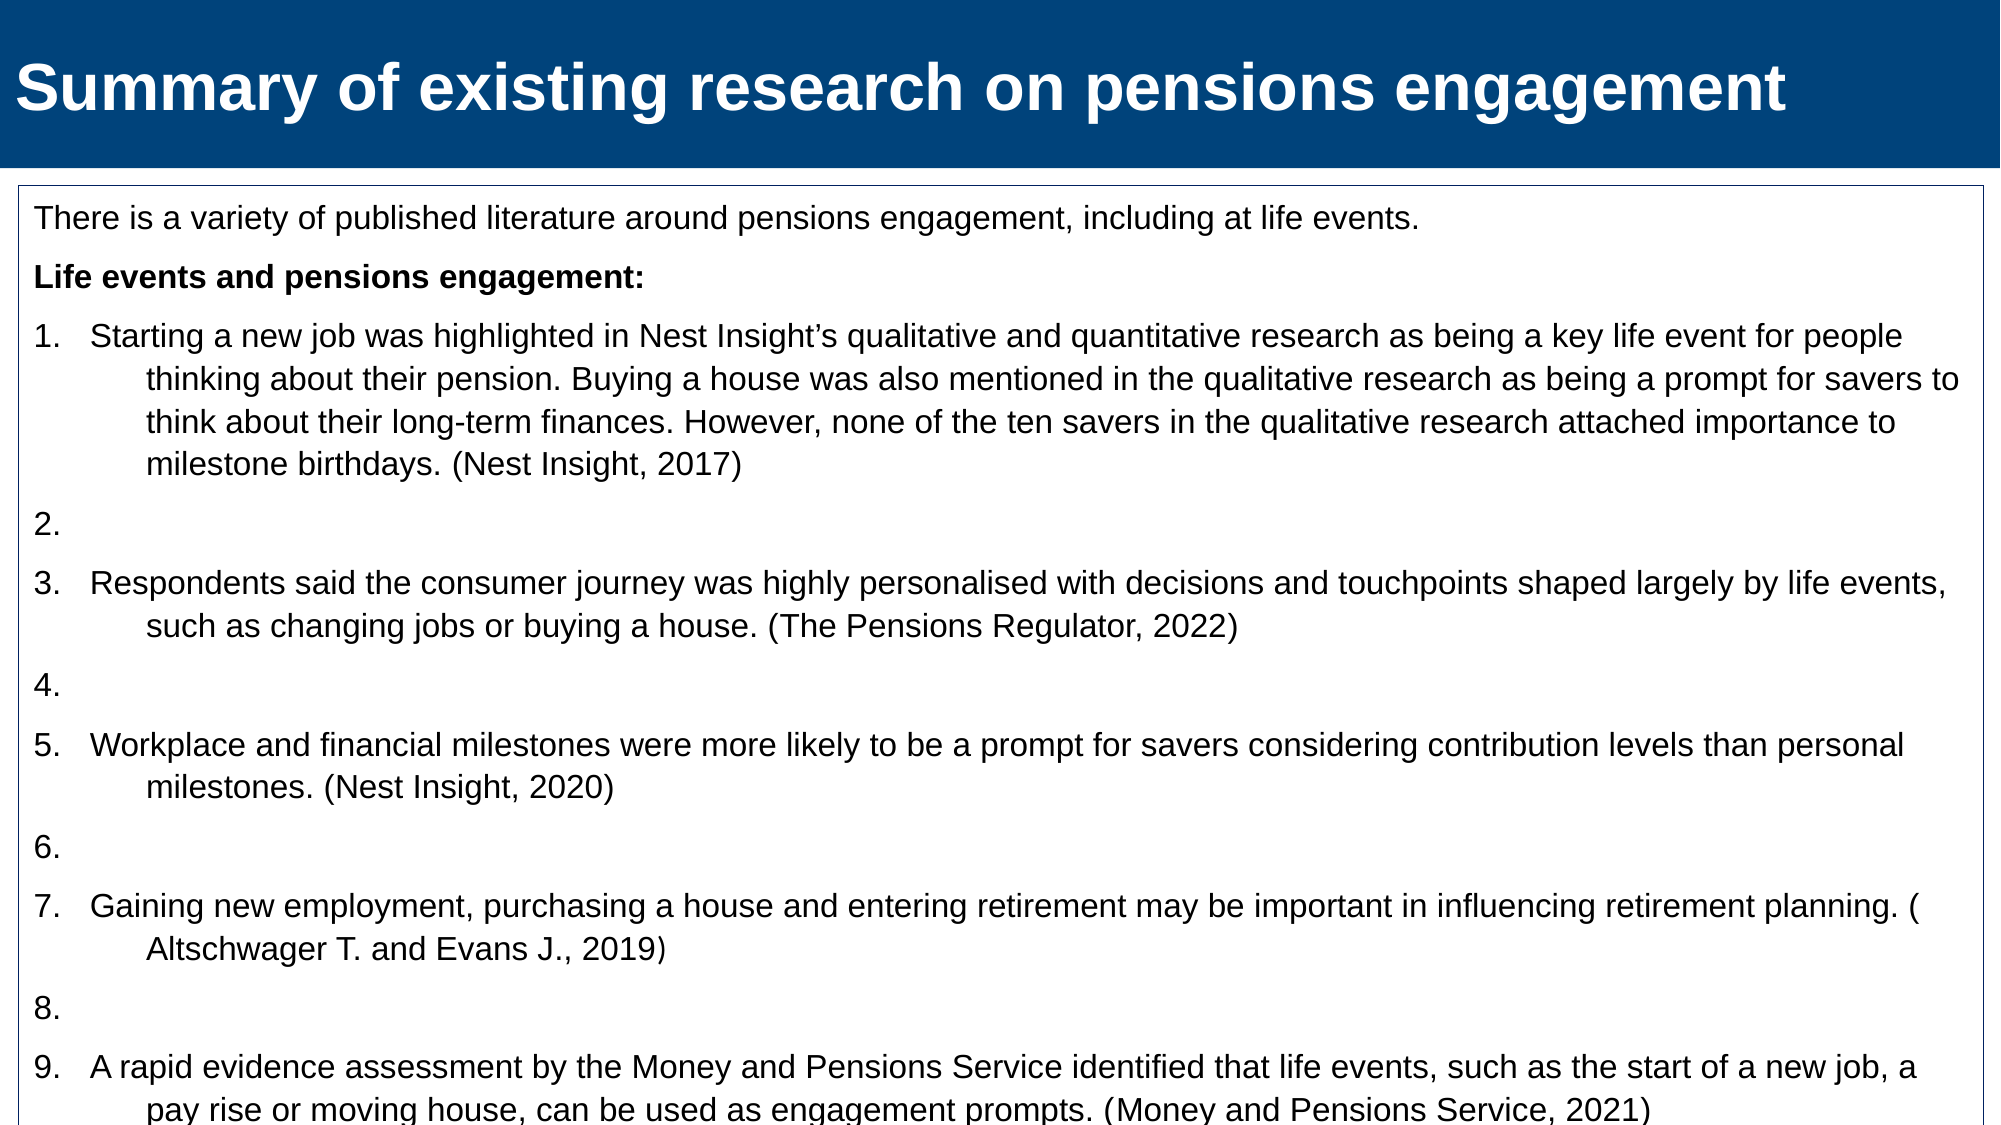

# Summary of existing research on pensions engagement
There is a variety of published literature around pensions engagement, including at life events.
Life events and pensions engagement:
Starting a new job was highlighted in Nest Insight’s qualitative and quantitative research as being a key life event for people thinking about their pension. Buying a house was also mentioned in the qualitative research as being a prompt for savers to think about their long-term finances. However, none of the ten savers in the qualitative research attached importance to milestone birthdays. (Nest Insight, 2017)
Respondents said the consumer journey was highly personalised with decisions and touchpoints shaped largely by life events, such as changing jobs or buying a house. (The Pensions Regulator, 2022)
Workplace and financial milestones were more likely to be a prompt for savers considering contribution levels than personal milestones. (Nest Insight, 2020)
Gaining new employment, purchasing a house and entering retirement may be important in influencing retirement planning. (Altschwager T. and Evans J., 2019)
A rapid evidence assessment by the Money and Pensions Service identified that life events, such as the start of a new job, a pay rise or moving house, can be used as engagement prompts. (Money and Pensions Service, 2021)